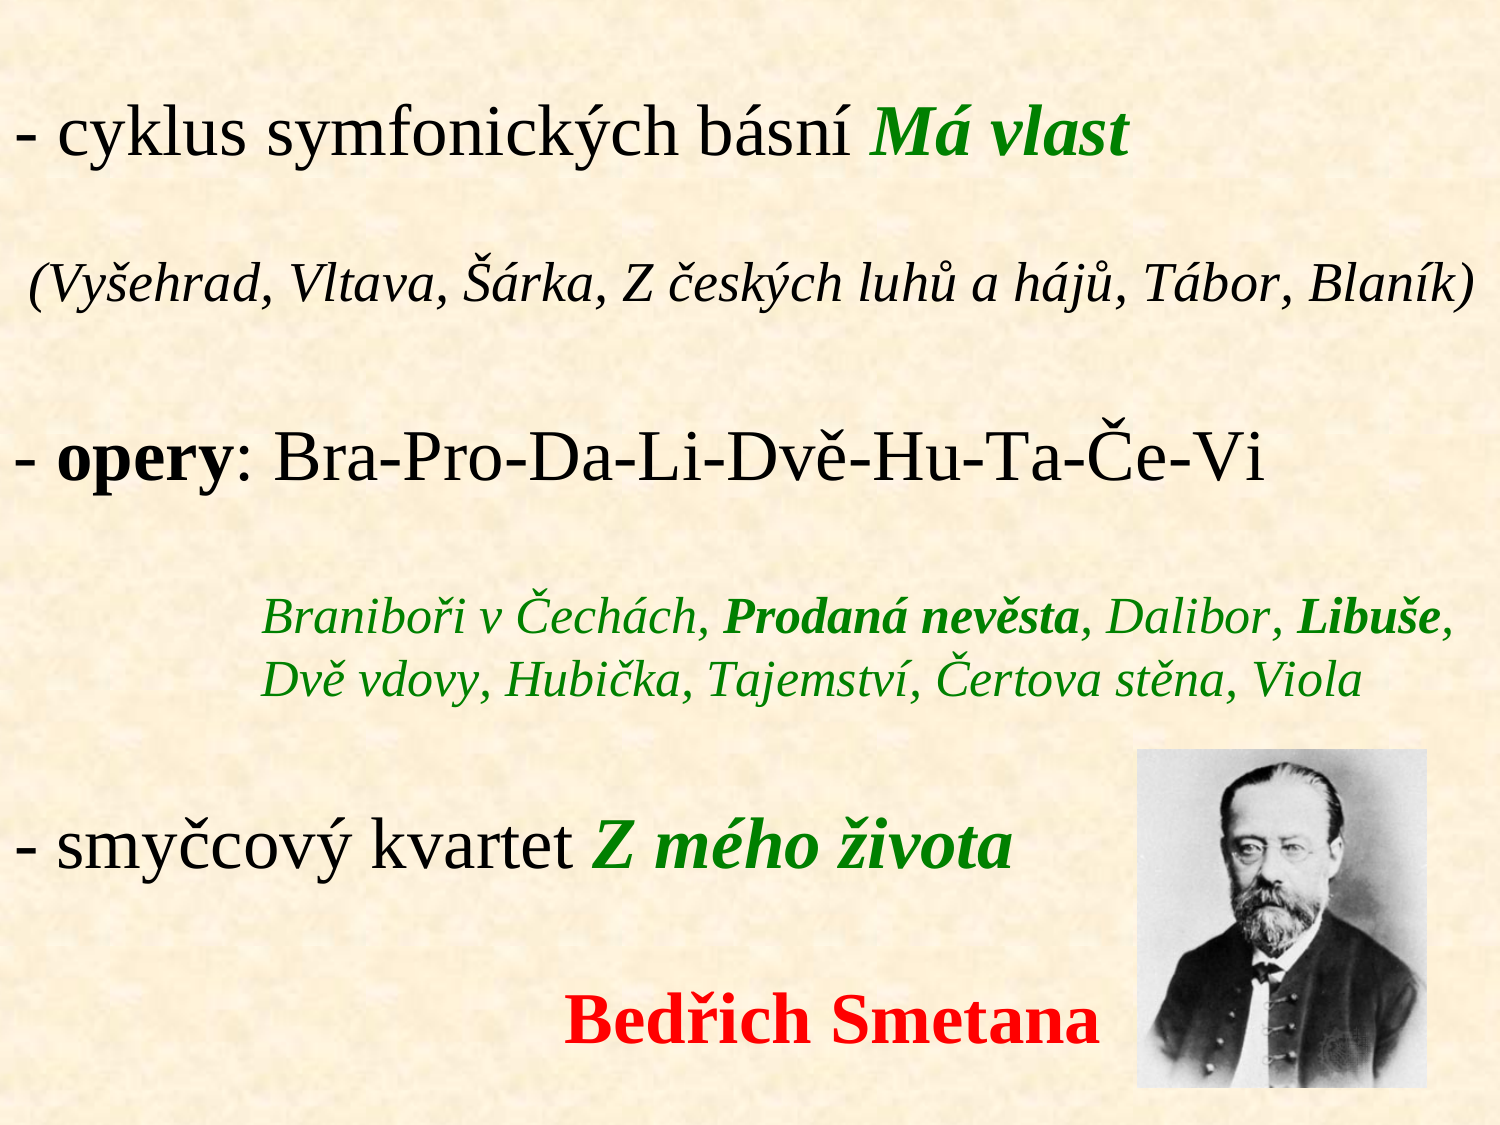

- cyklus symfonických básní Má vlast
 (Vyšehrad, Vltava, Šárka, Z českých luhů a hájů, Tábor, Blaník)
- opery: Bra-Pro-Da-Li-Dvě-Hu-Ta-Če-Vi
 Braniboři v Čechách, Prodaná nevěsta, Dalibor, Libuše,
 Dvě vdovy, Hubička, Tajemství, Čertova stěna, Viola
- smyčcový kvartet Z mého života
Bedřich Smetana